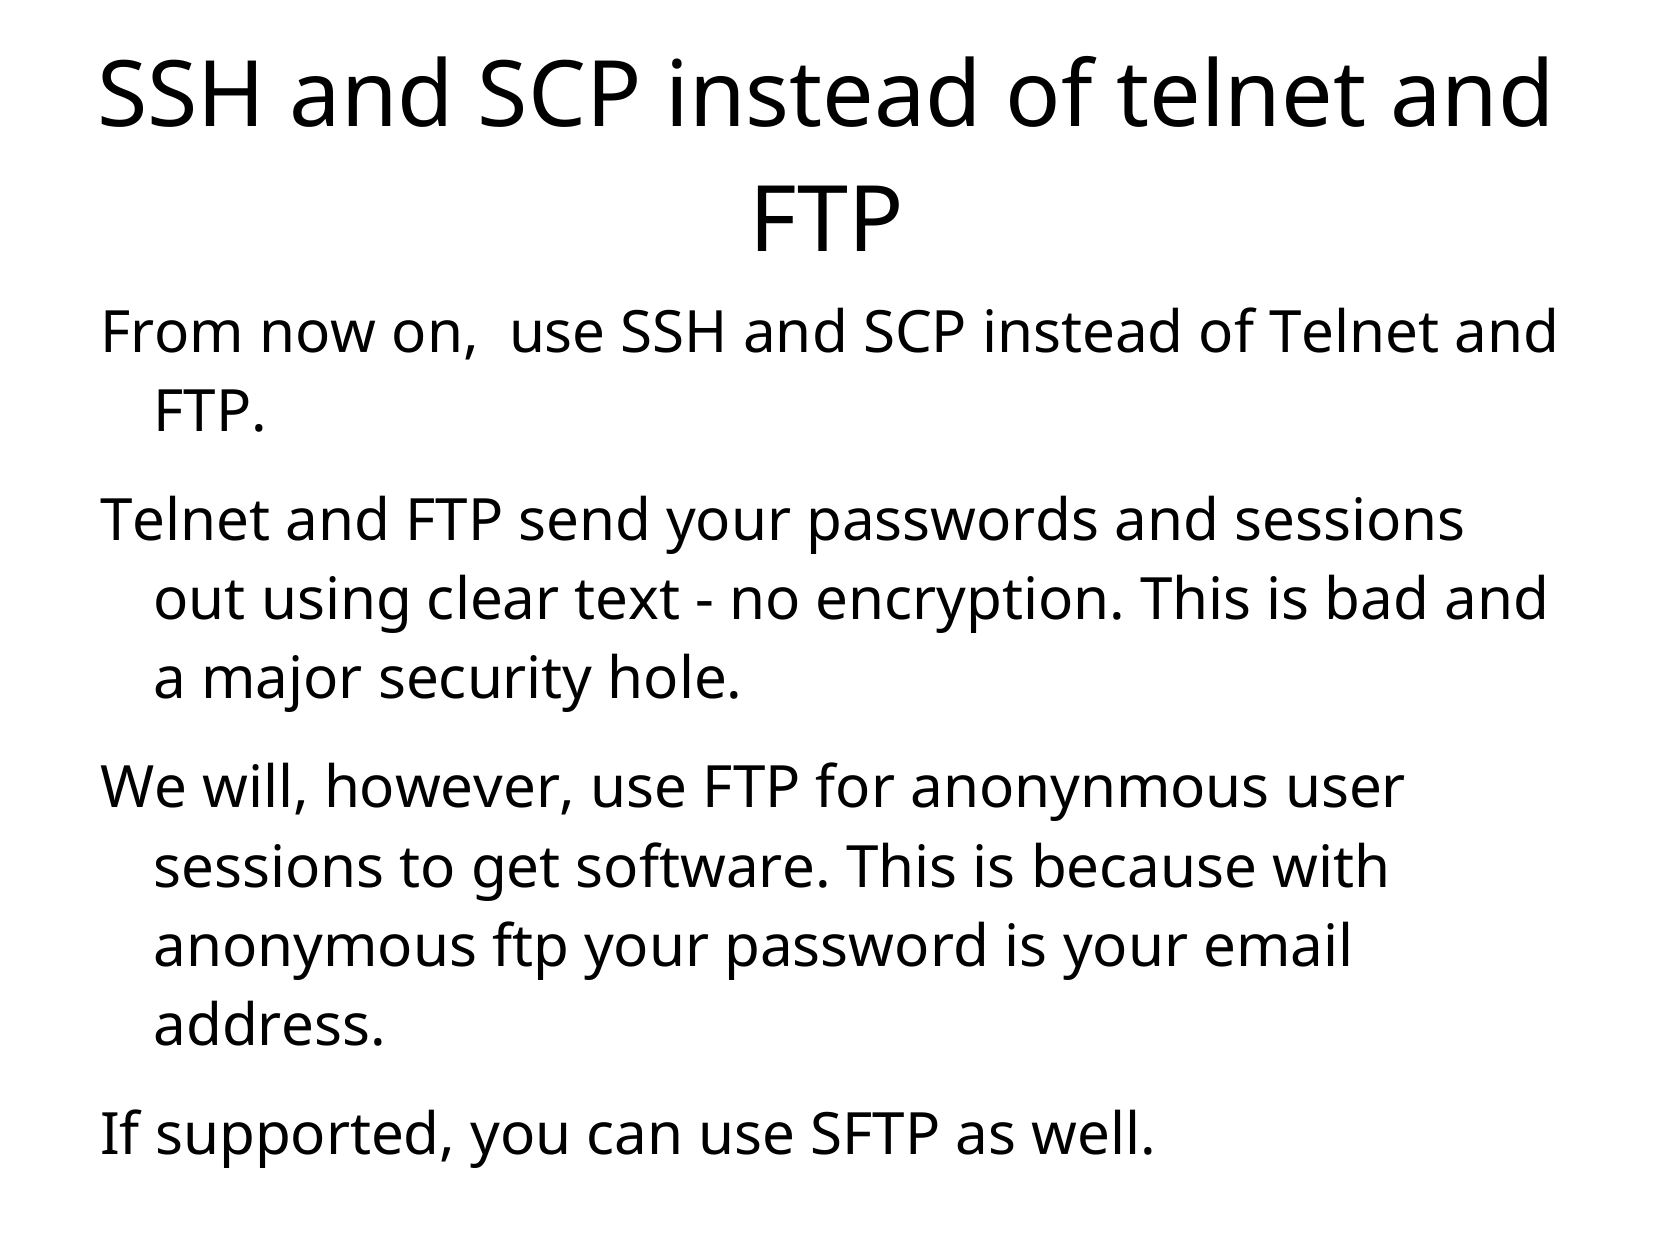

# SSH and SCP instead of telnet and FTP
From now on, use SSH and SCP instead of Telnet and FTP.
Telnet and FTP send your passwords and sessions out using clear text - no encryption. This is bad and a major security hole.
We will, however, use FTP for anonynmous user sessions to get software. This is because with anonymous ftp your password is your email address.
If supported, you can use SFTP as well.